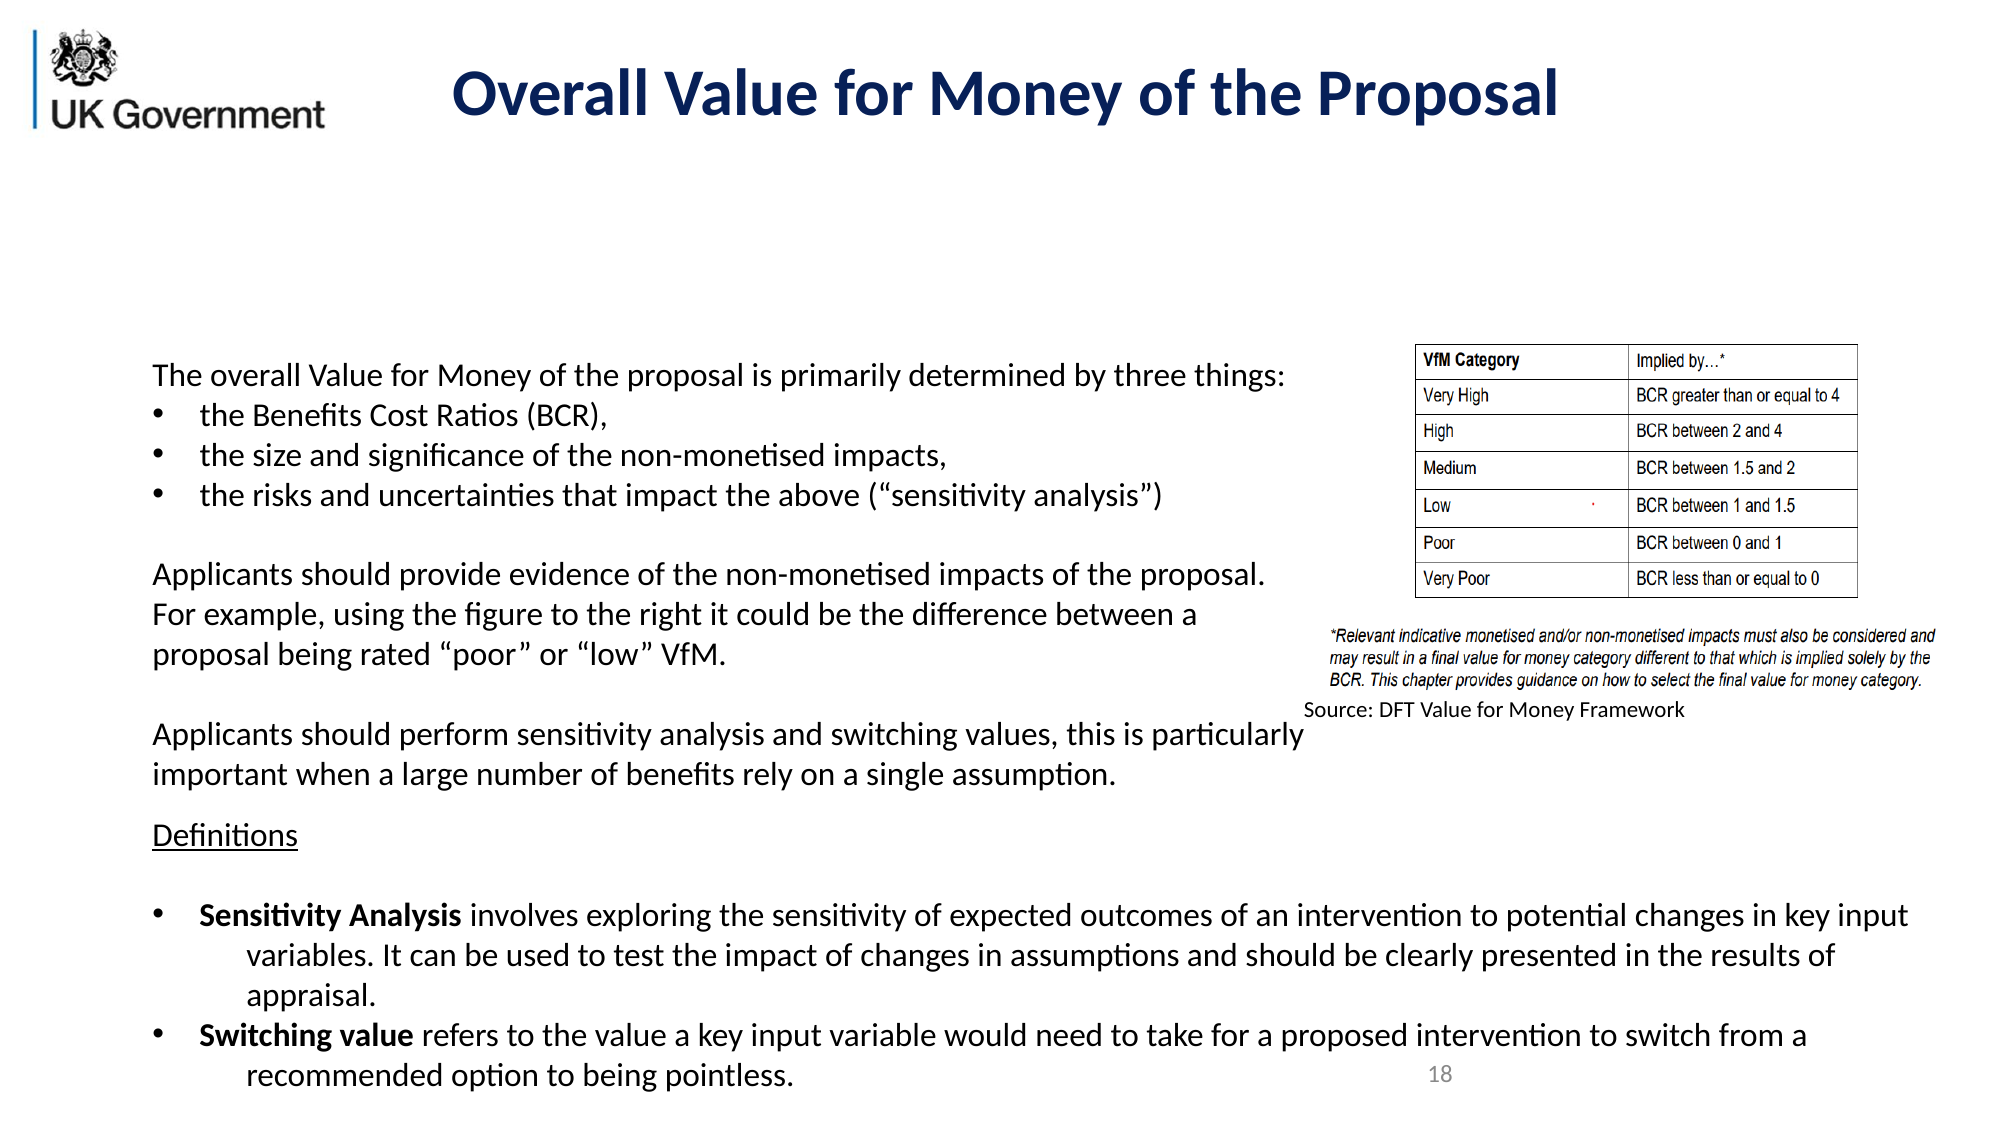

Overall Value for Money of the Proposal
The overall Value for Money of the proposal is primarily determined by three things:
the Benefits Cost Ratios (BCR),
the size and significance of the non-monetised impacts,
the risks and uncertainties that impact the above (“sensitivity analysis”)
Applicants should provide evidence of the non-monetised impacts of the proposal. For example, using the figure to the right it could be the difference between a proposal being rated “poor” or “low” VfM.
Applicants should perform sensitivity analysis and switching values, this is particularly important when a large number of benefits rely on a single assumption.
Source: DFT Value for Money Framework
Definitions
Sensitivity Analysis involves exploring the sensitivity of expected outcomes of an intervention to potential changes in key input variables. It can be used to test the impact of changes in assumptions and should be clearly presented in the results of appraisal.
Switching value refers to the value a key input variable would need to take for a proposed intervention to switch from a recommended option to being pointless.